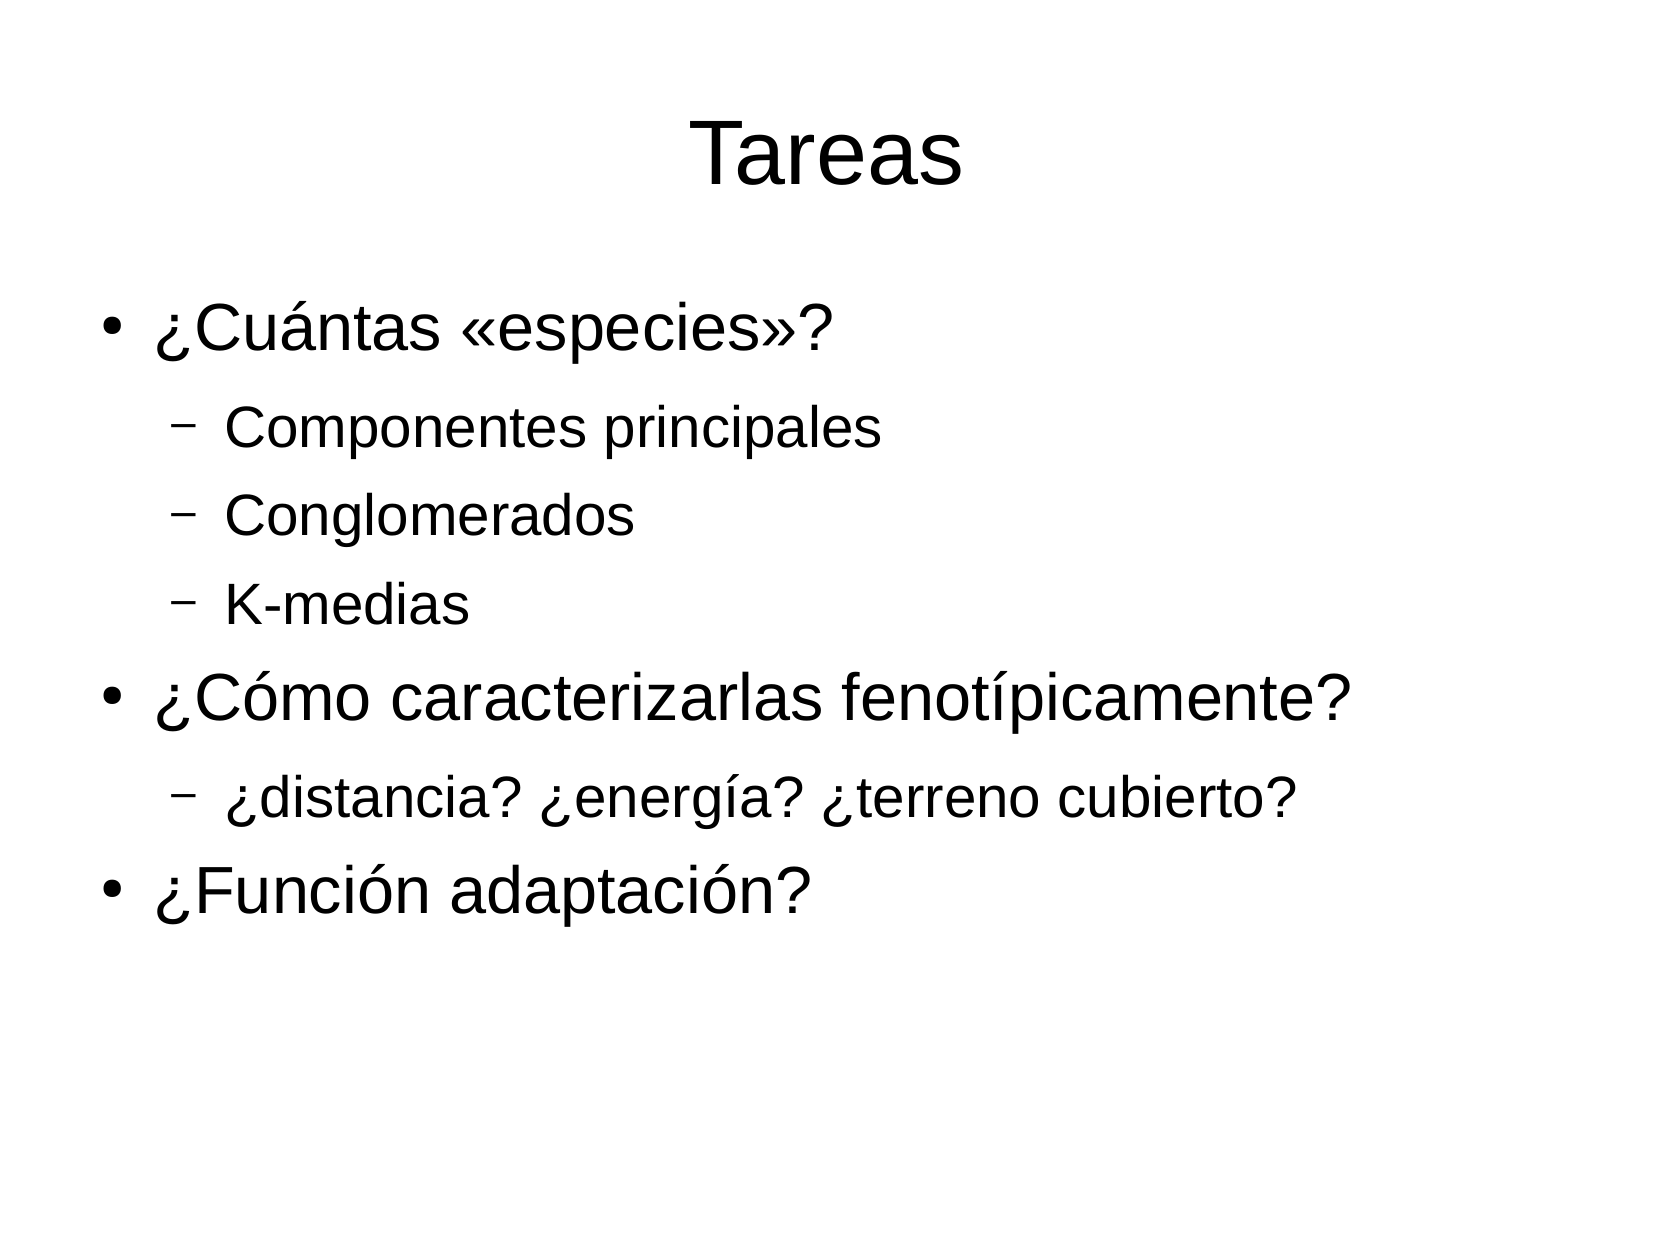

# Tareas
¿Cuántas «especies»?
Componentes principales
Conglomerados
K-medias
¿Cómo caracterizarlas fenotípicamente?
¿distancia? ¿energía? ¿terreno cubierto?
¿Función adaptación?